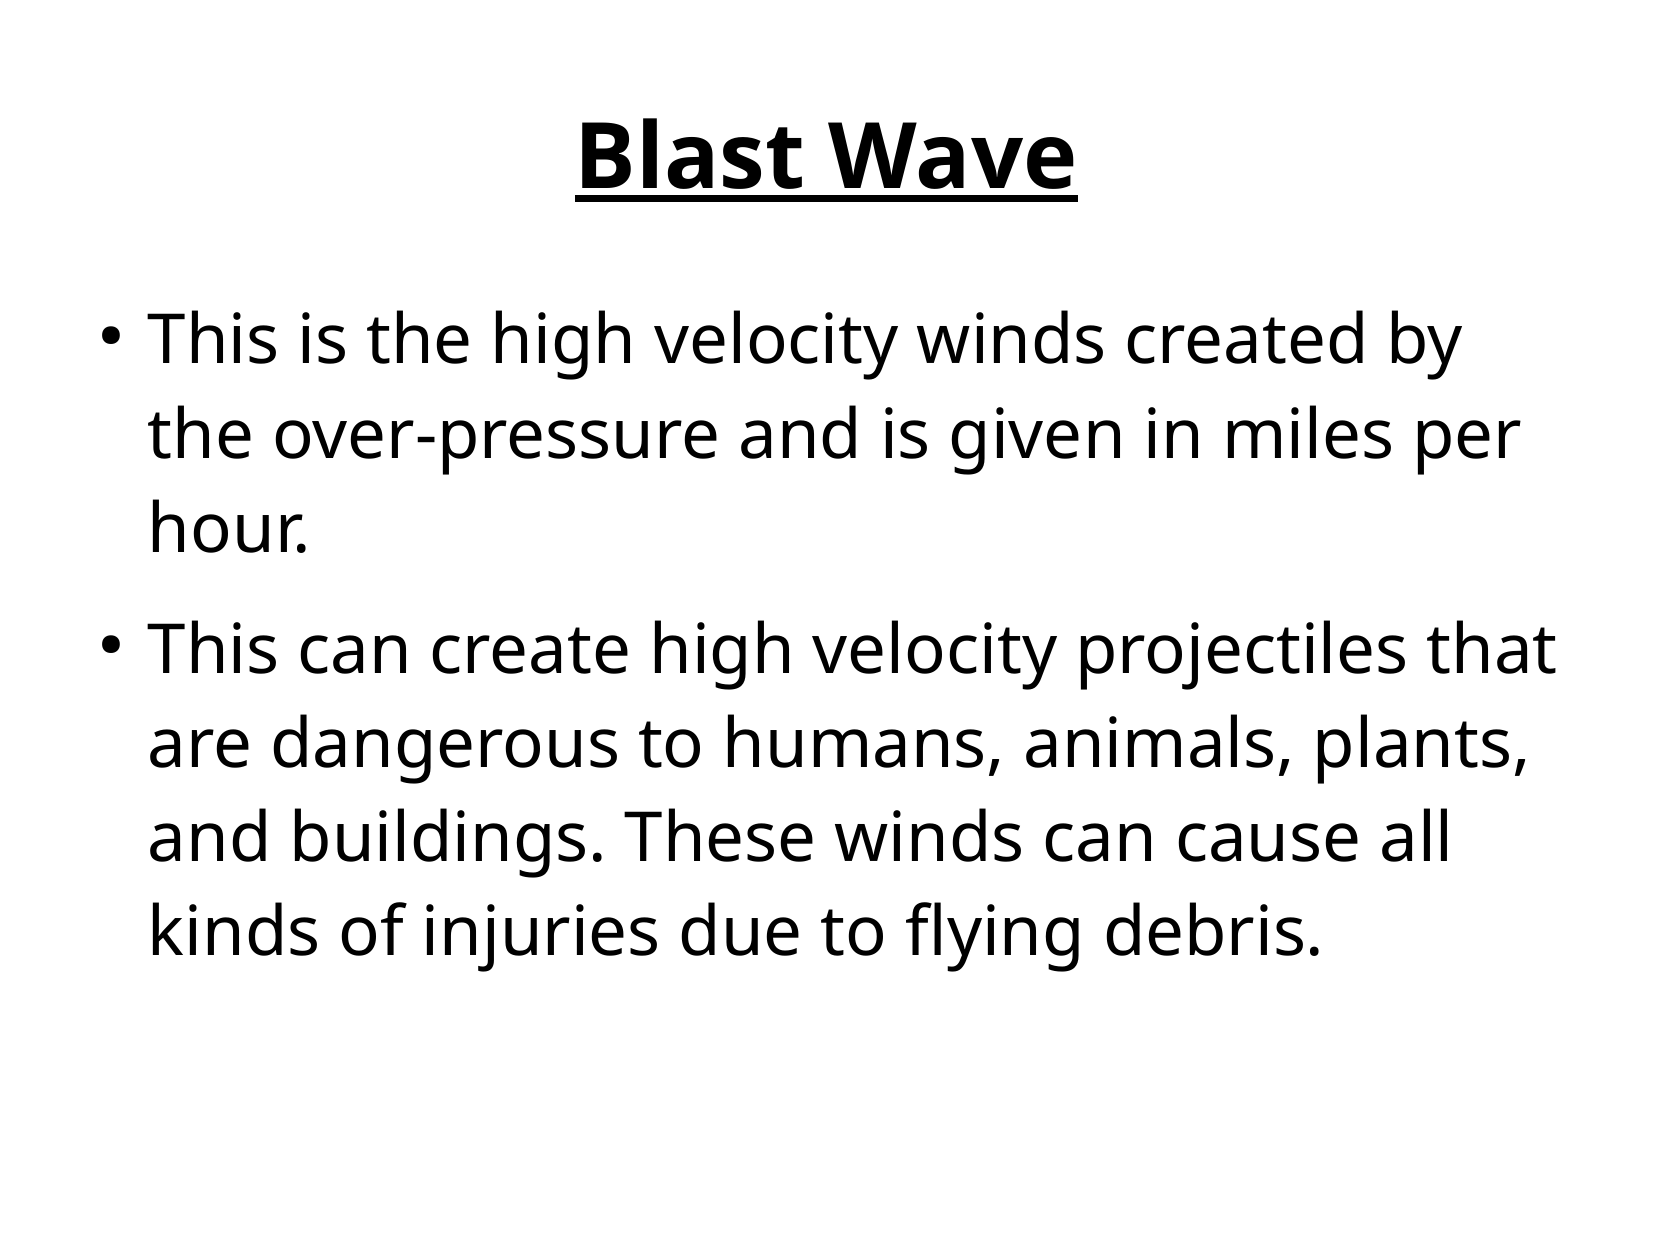

# Blast Wave
This is the high velocity winds created by the over-pressure and is given in miles per hour.
This can create high velocity projectiles that are dangerous to humans, animals, plants, and buildings. These winds can cause all kinds of injuries due to flying debris.